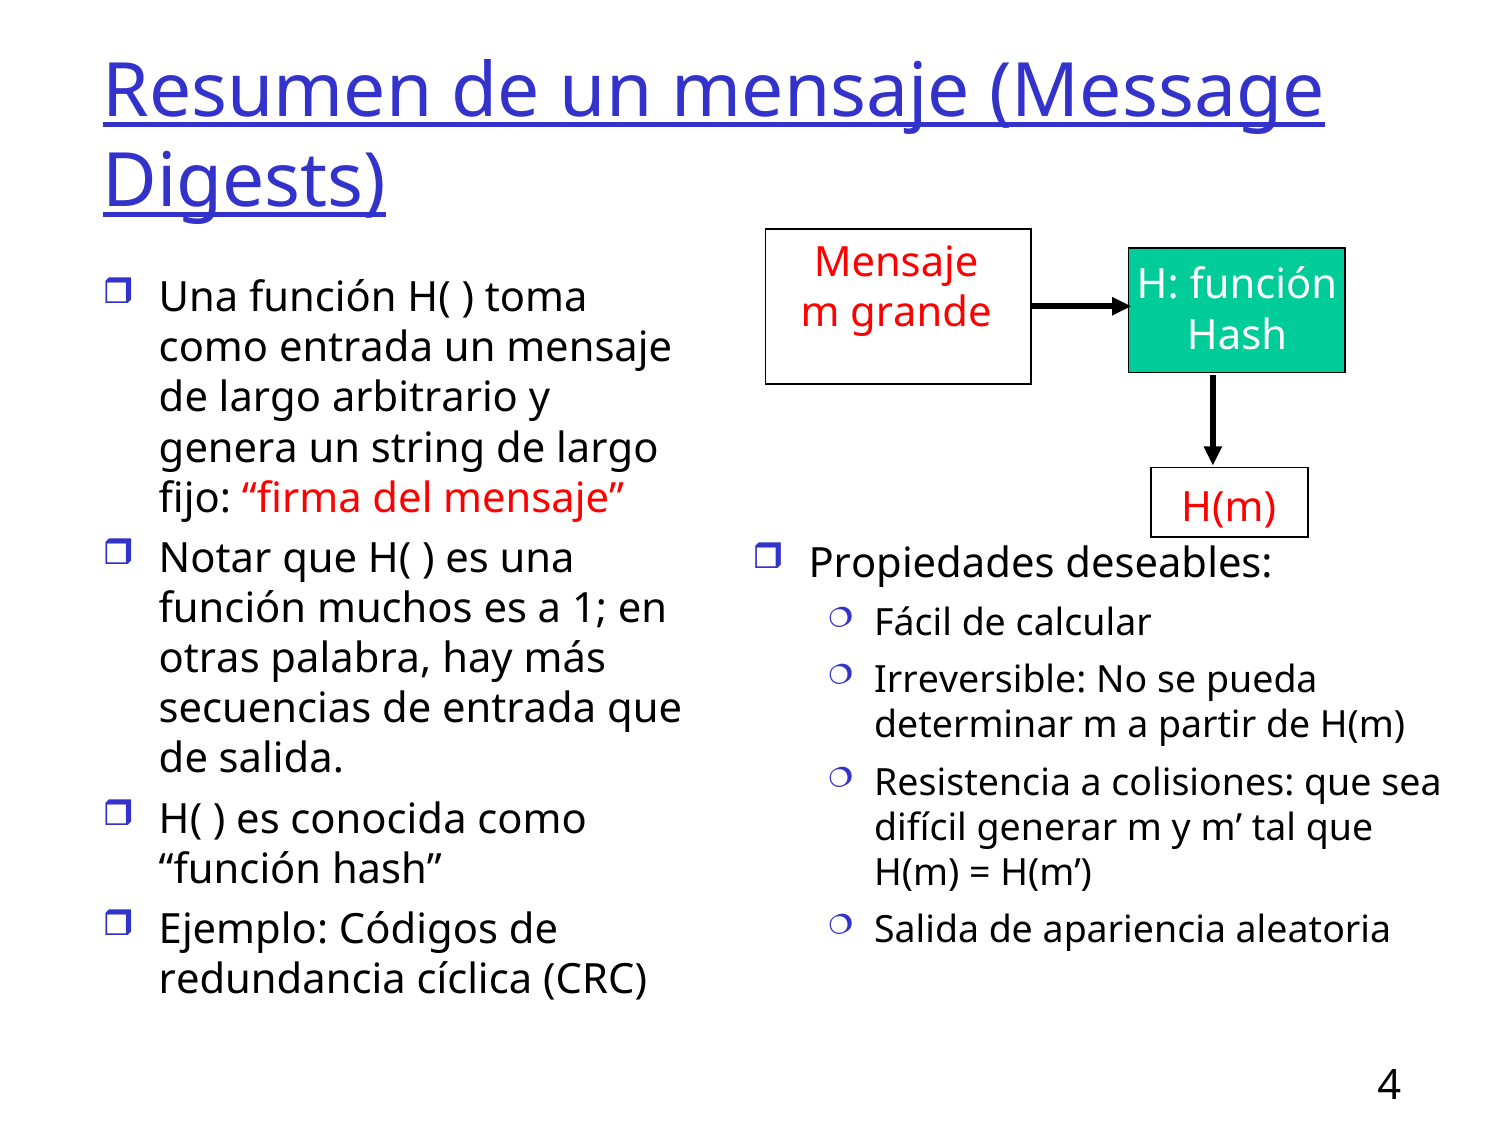

# Resumen de un mensaje (Message Digests)
Mensaje
m grande
H: función
Hash
H(m)
Una función H( ) toma como entrada un mensaje de largo arbitrario y genera un string de largo fijo: “firma del mensaje”
Notar que H( ) es una función muchos es a 1; en otras palabra, hay más secuencias de entrada que de salida.
H( ) es conocida como “función hash”
Ejemplo: Códigos de redundancia cíclica (CRC)
Propiedades deseables:
Fácil de calcular
Irreversible: No se pueda determinar m a partir de H(m)
Resistencia a colisiones: que sea difícil generar m y m’ tal que H(m) = H(m’)
Salida de apariencia aleatoria
4